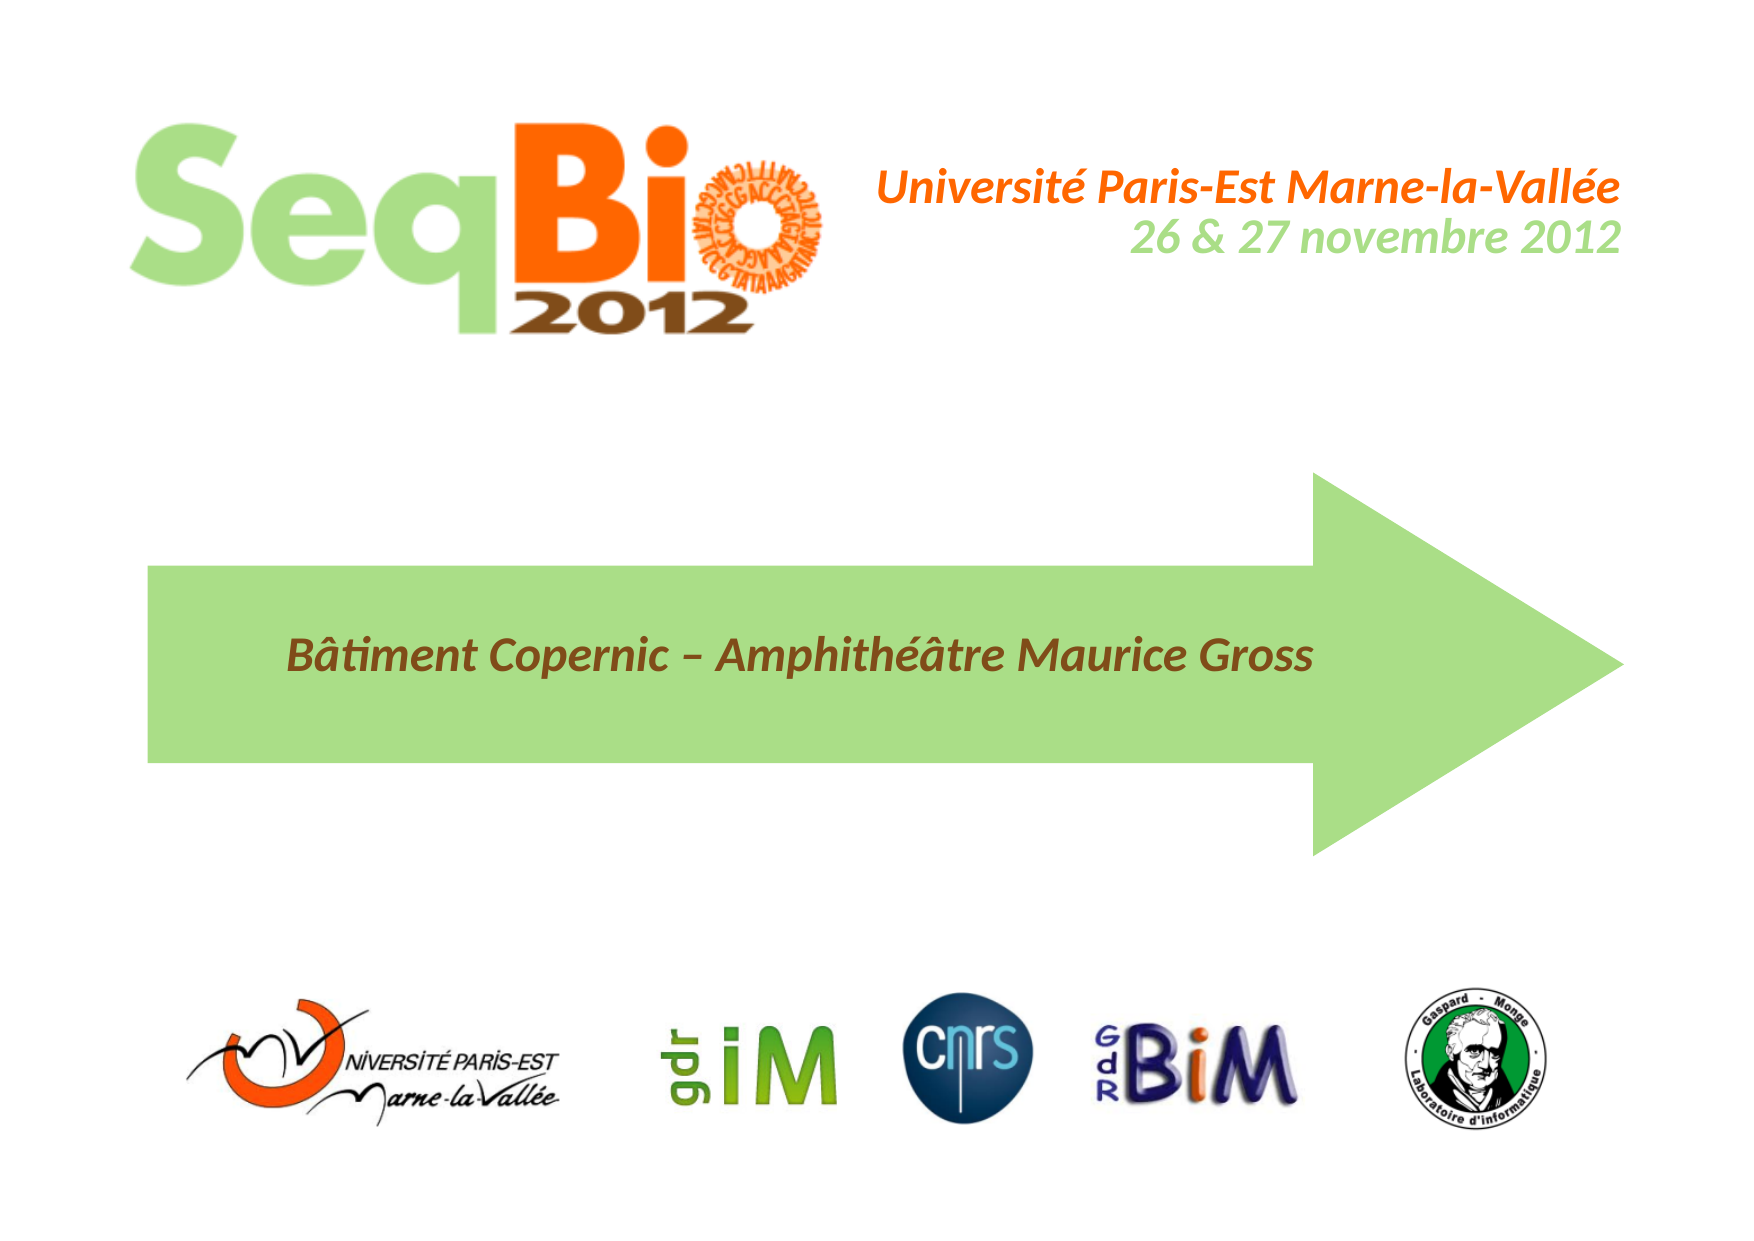

Université Paris-Est Marne-la-Vallée
26 & 27 novembre 2012
Bâtiment Copernic – Amphithéâtre Maurice Gross